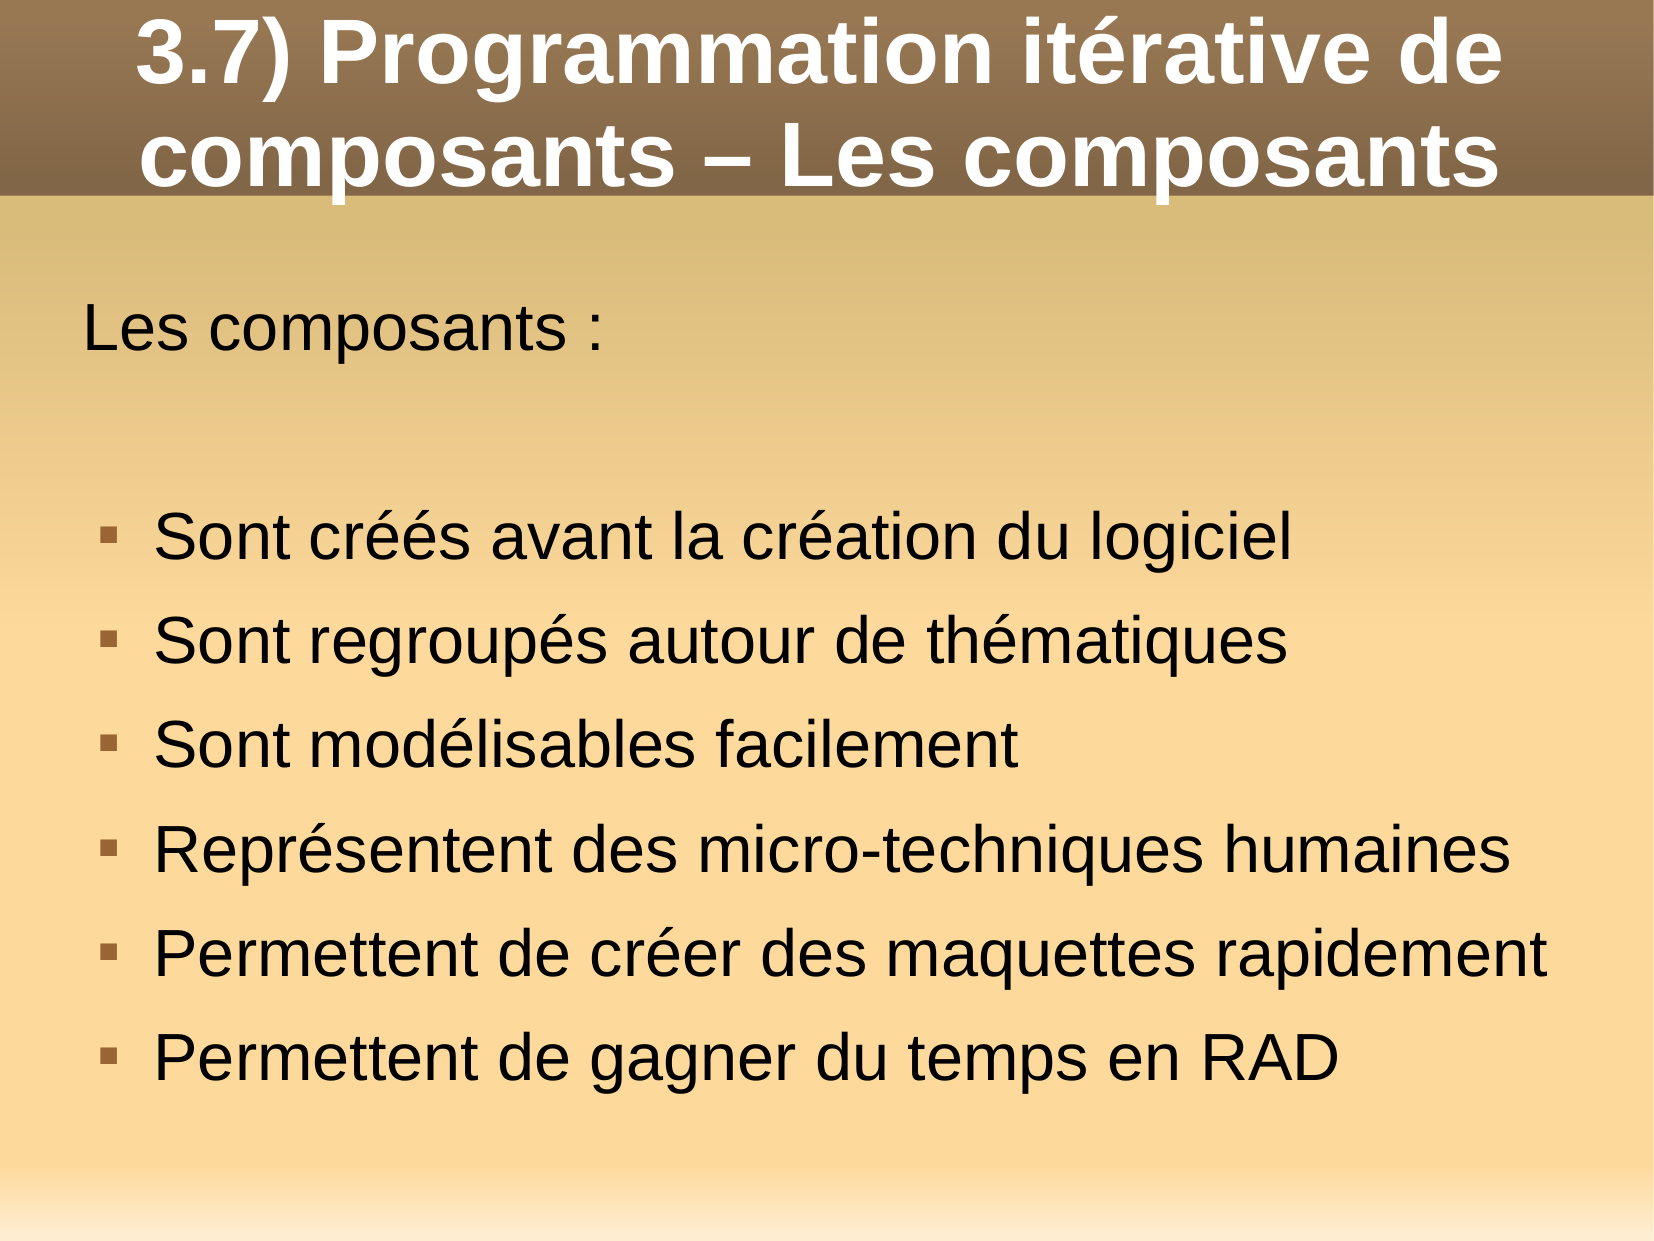

# 3.7) Programmation itérative de composants – Les composants
Les composants :
Sont créés avant la création du logiciel
Sont regroupés autour de thématiques
Sont modélisables facilement
Représentent des micro-techniques humaines
Permettent de créer des maquettes rapidement
Permettent de gagner du temps en RAD